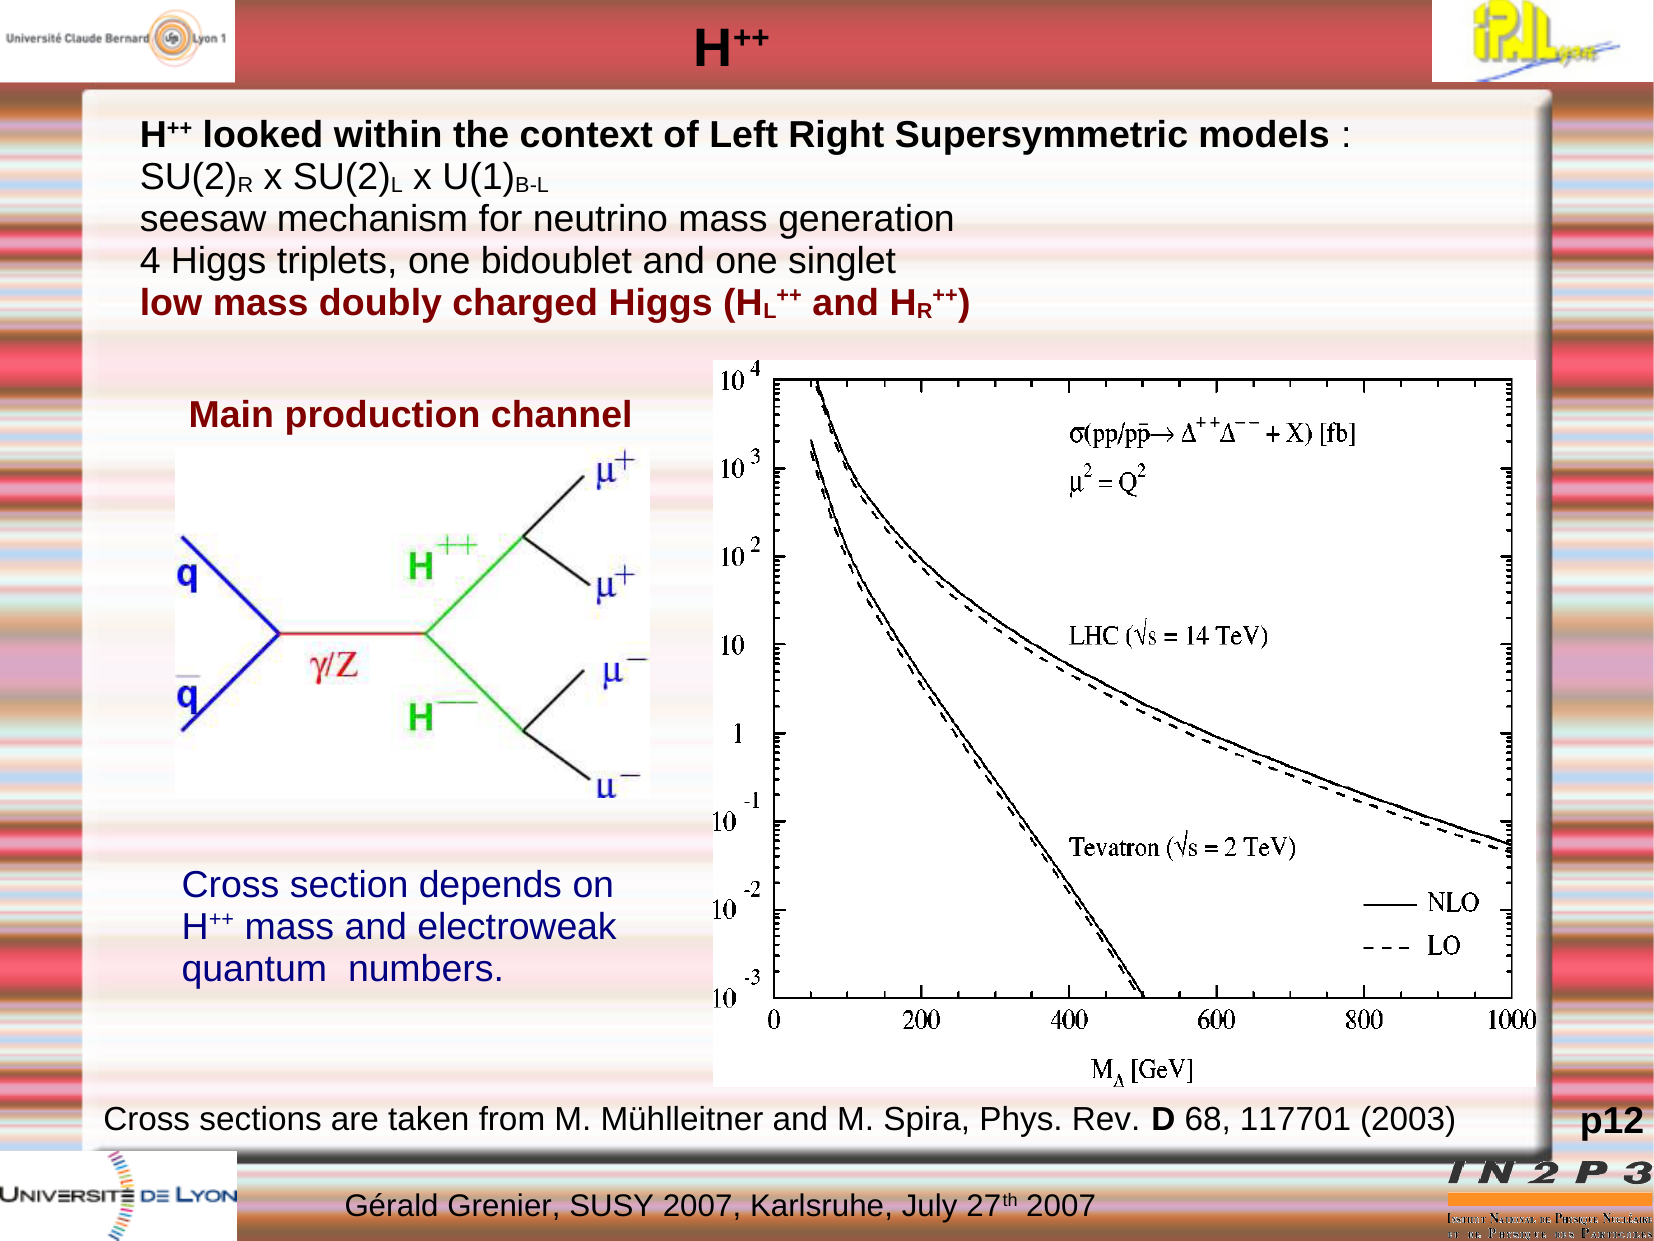

H++
H++ looked within the context of Left Right Supersymmetric models :
SU(2)R x SU(2)L x U(1)B-L
seesaw mechanism for neutrino mass generation
4 Higgs triplets, one bidoublet and one singlet
low mass doubly charged Higgs (HL++ and HR++)
Main production channel
Cross section depends on
H++ mass and electroweak
quantum numbers.
Cross sections are taken from M. Mühlleitner and M. Spira, Phys. Rev. D 68, 117701 (2003)